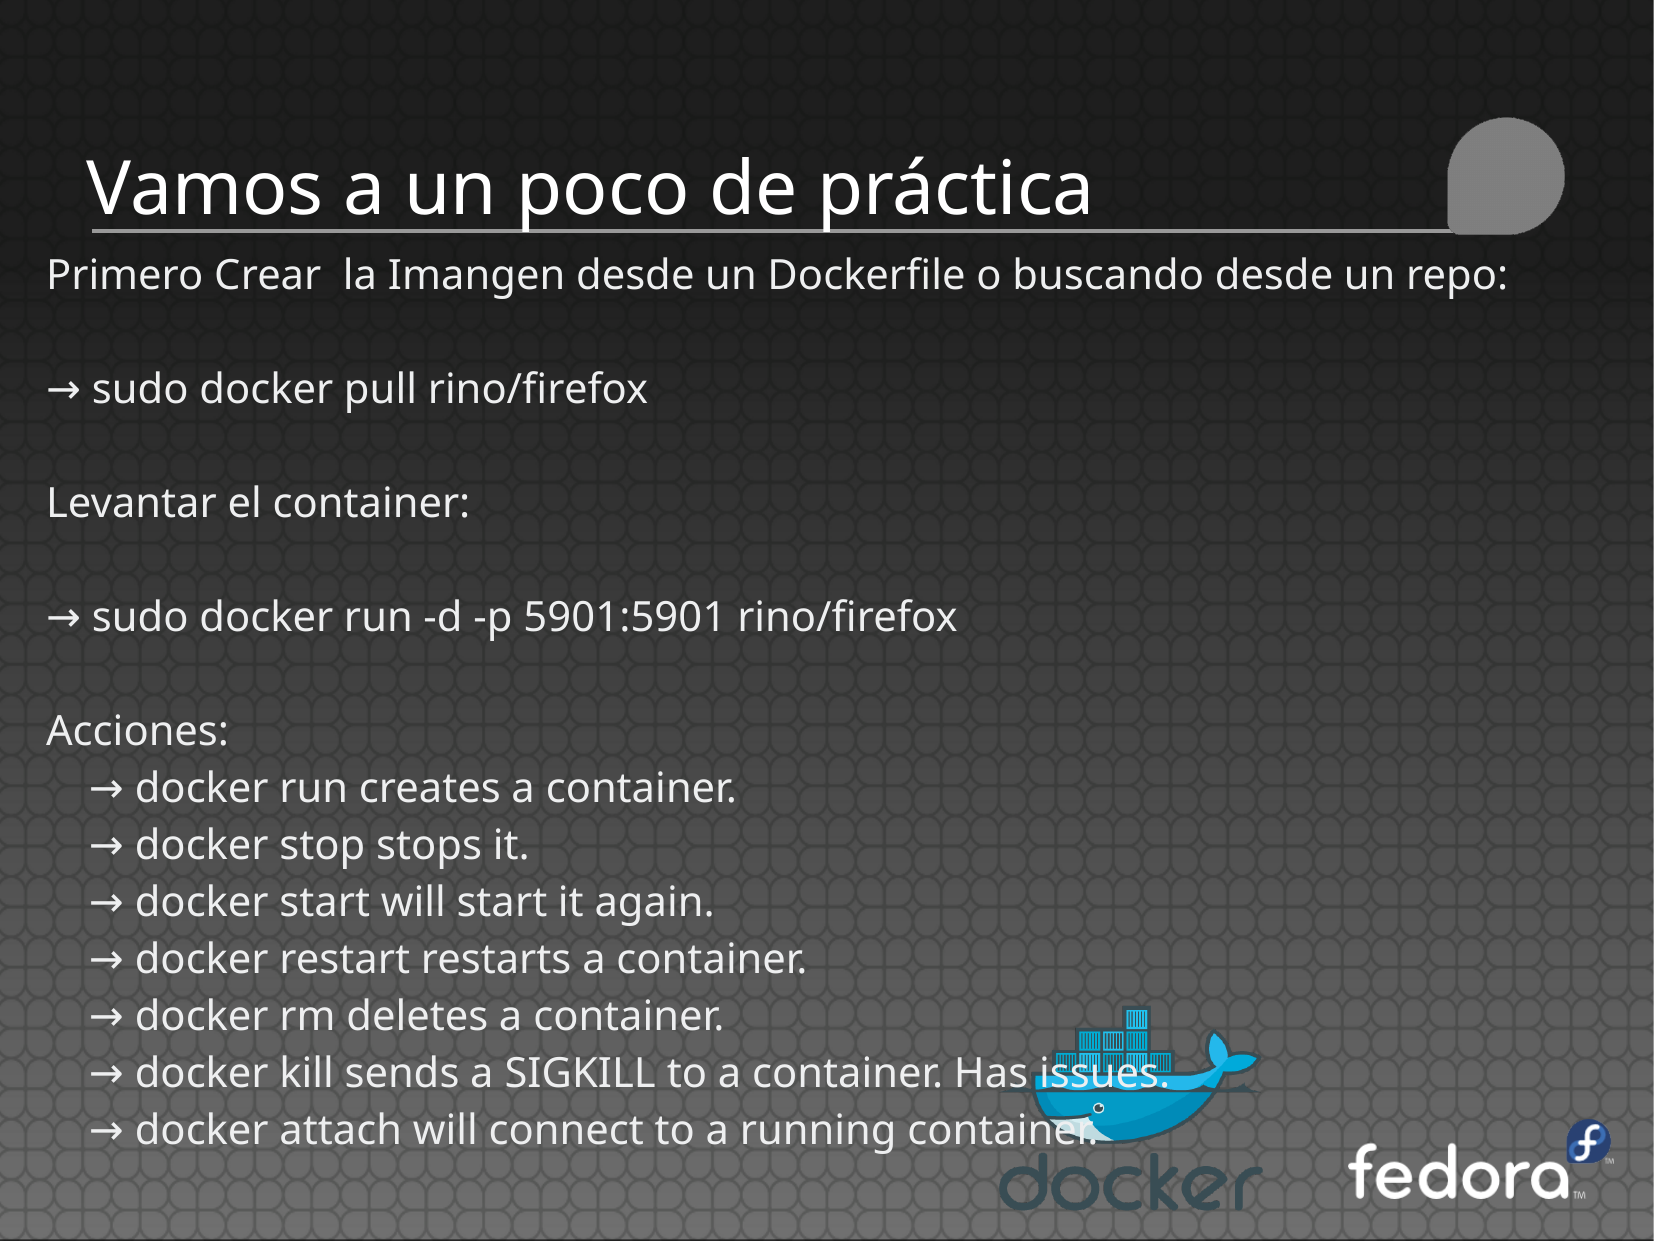

# Vamos a un poco de práctica
Primero Crear la Imangen desde un Dockerfile o buscando desde un repo:
→ sudo docker pull rino/firefox
Levantar el container:
→ sudo docker run -d -p 5901:5901 rino/firefox
Acciones:
 → docker run creates a container.
 → docker stop stops it.
 → docker start will start it again.
 → docker restart restarts a container.
 → docker rm deletes a container.
 → docker kill sends a SIGKILL to a container. Has issues.
 → docker attach will connect to a running container.